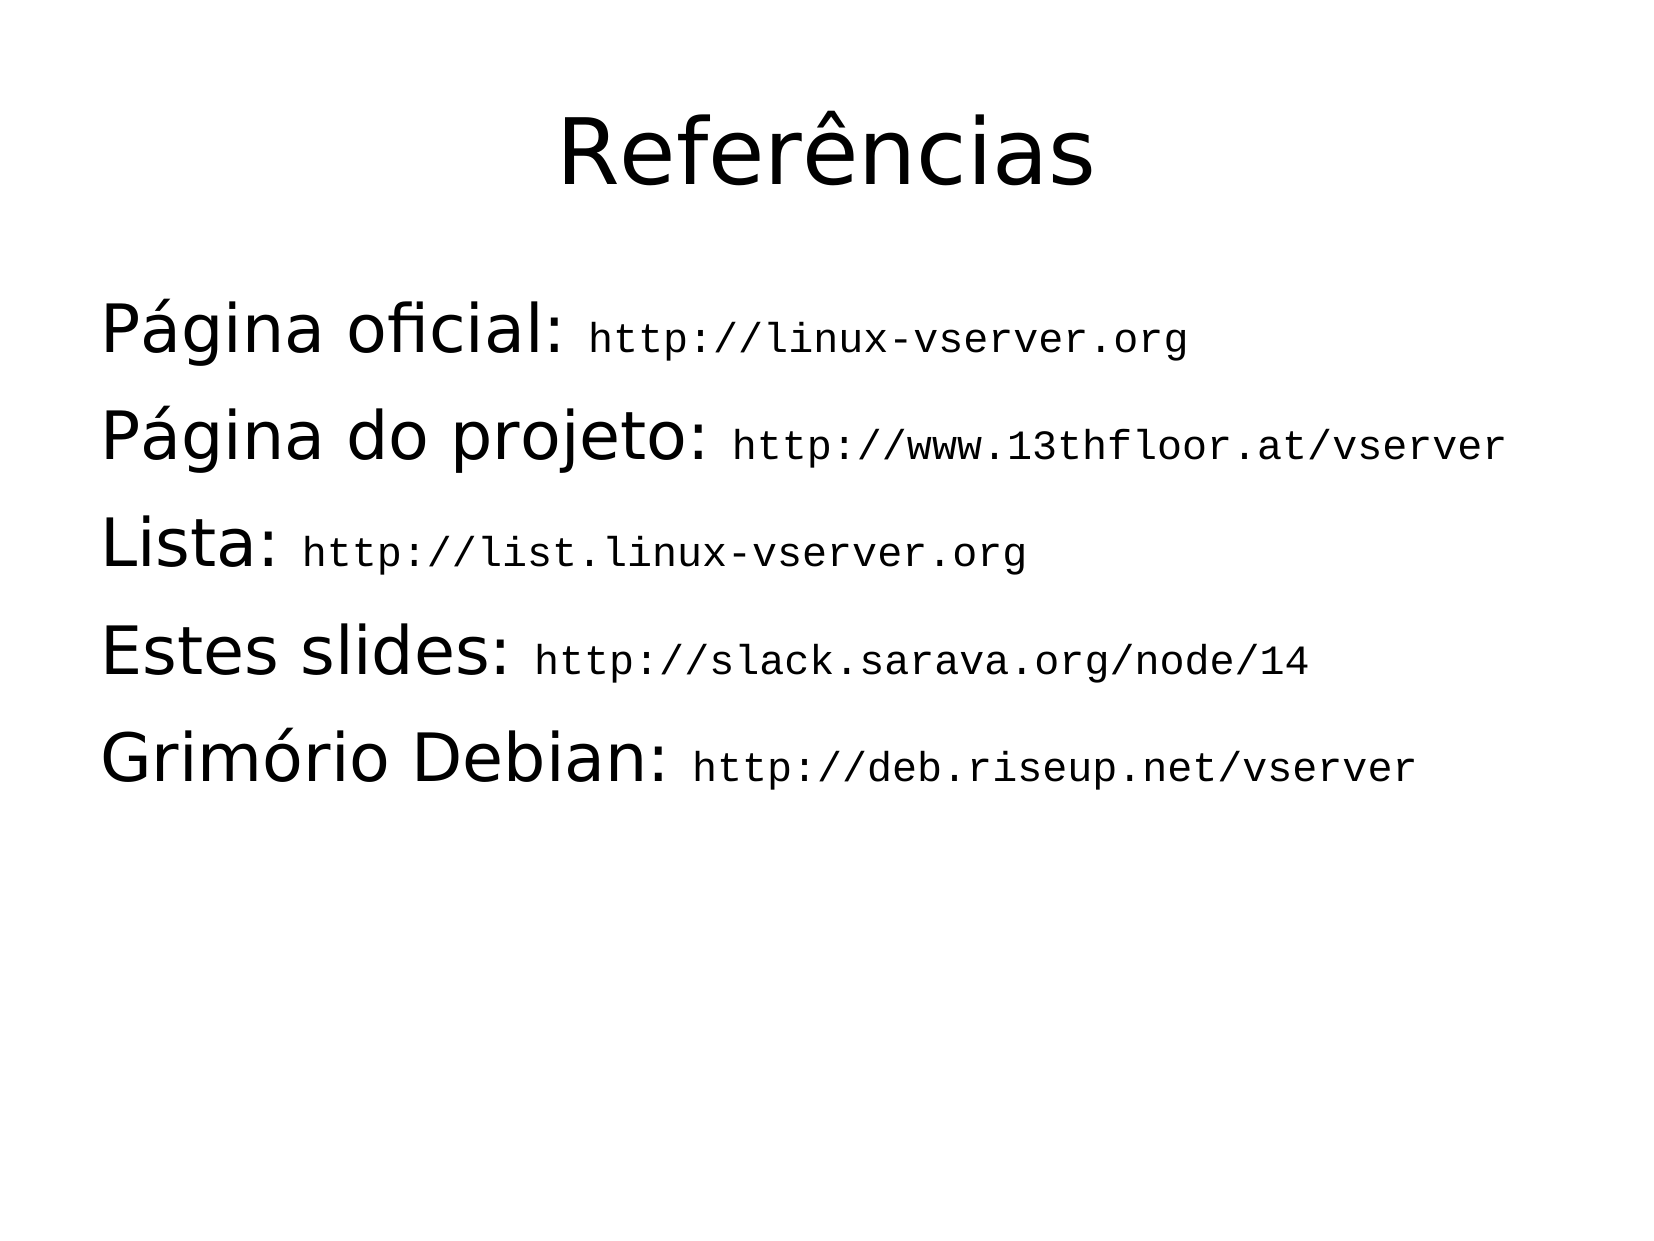

# Referências
Página oficial: http://linux-vserver.org
Página do projeto: http://www.13thfloor.at/vserver
Lista: http://list.linux-vserver.org
Estes slides: http://slack.sarava.org/node/14
Grimório Debian: http://deb.riseup.net/vserver